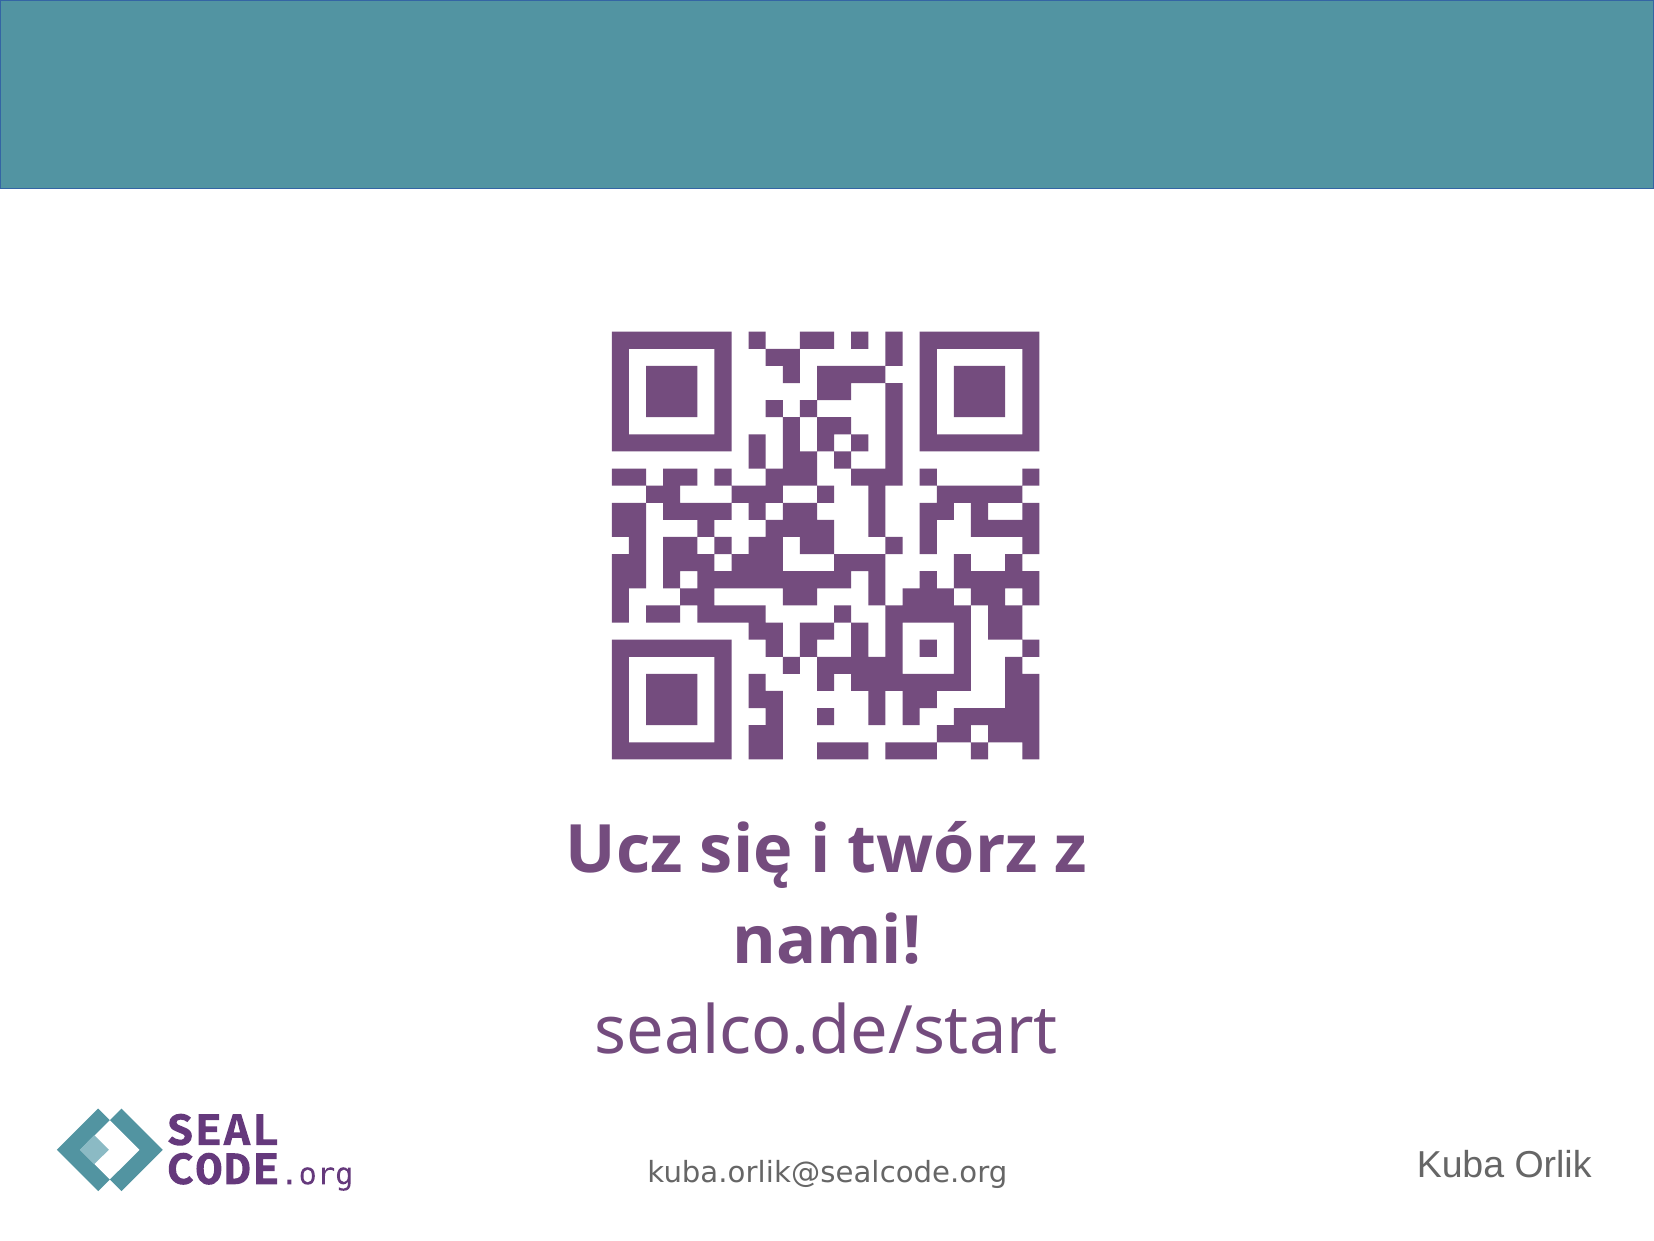

#
Ucz się i twórz z nami!
sealco.de/start